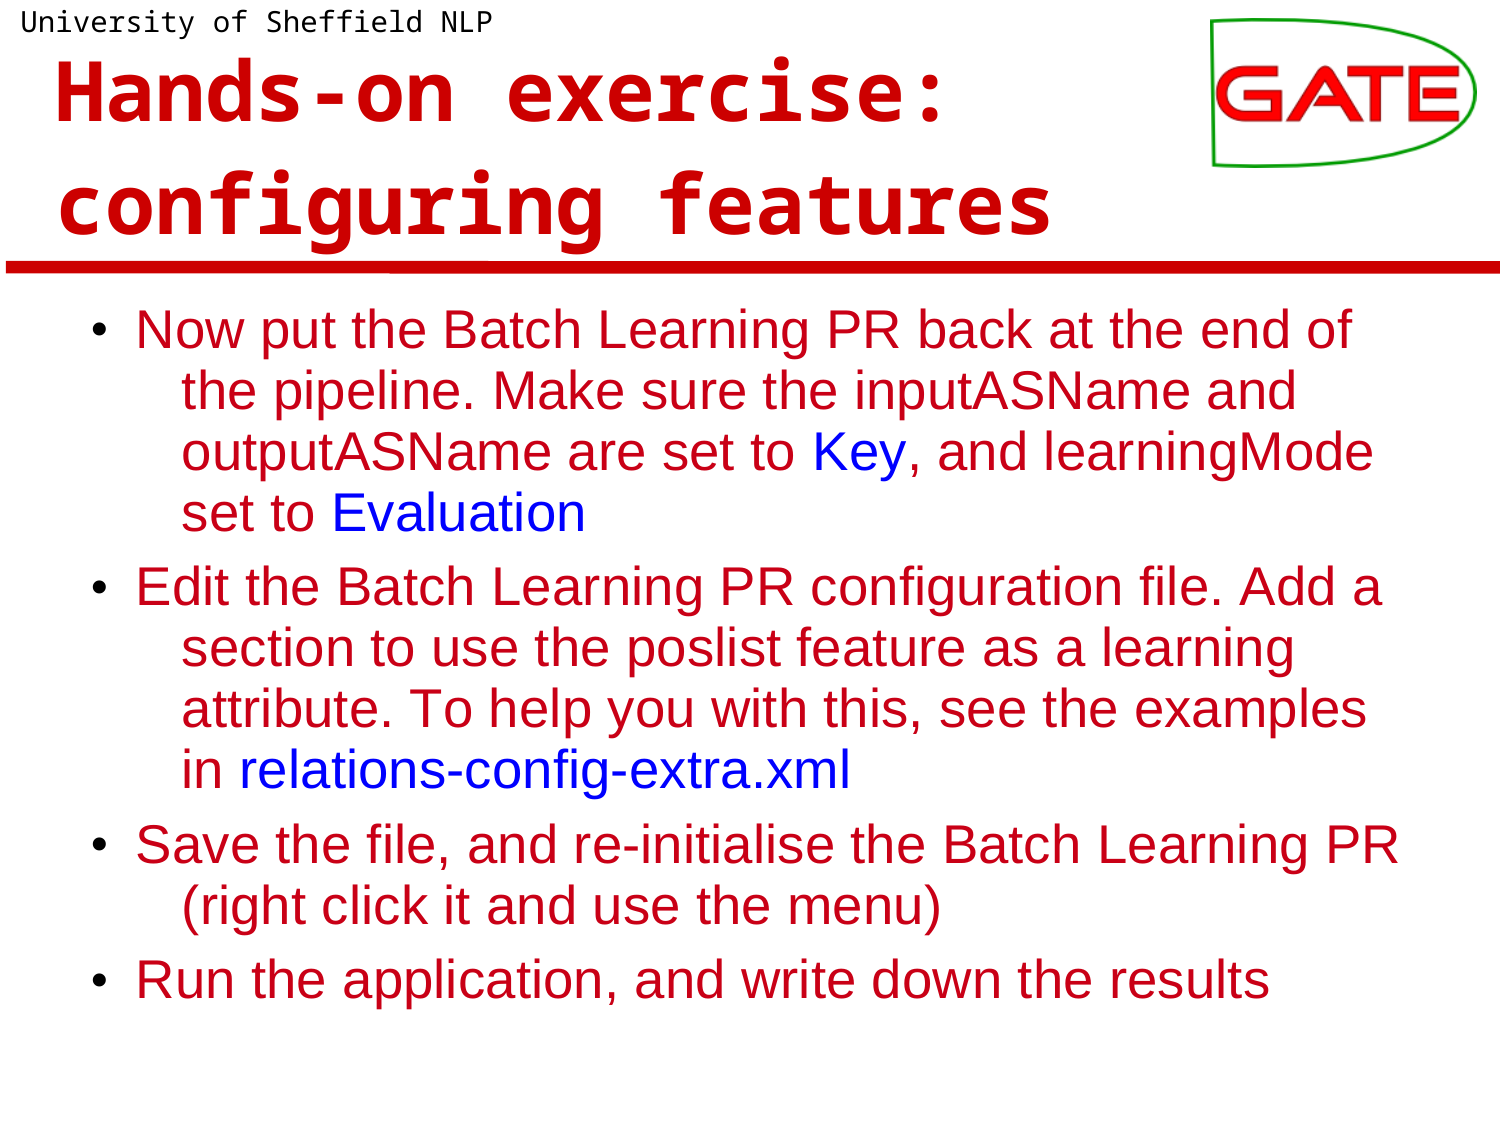

# Hands-on exercise: configuring features
Now put the Batch Learning PR back at the end of the pipeline. Make sure the inputASName and outputASName are set to Key, and learningMode set to Evaluation
Edit the Batch Learning PR configuration file. Add a section to use the poslist feature as a learning attribute. To help you with this, see the examples in relations-config-extra.xml
Save the file, and re-initialise the Batch Learning PR (right click it and use the menu)
Run the application, and write down the results